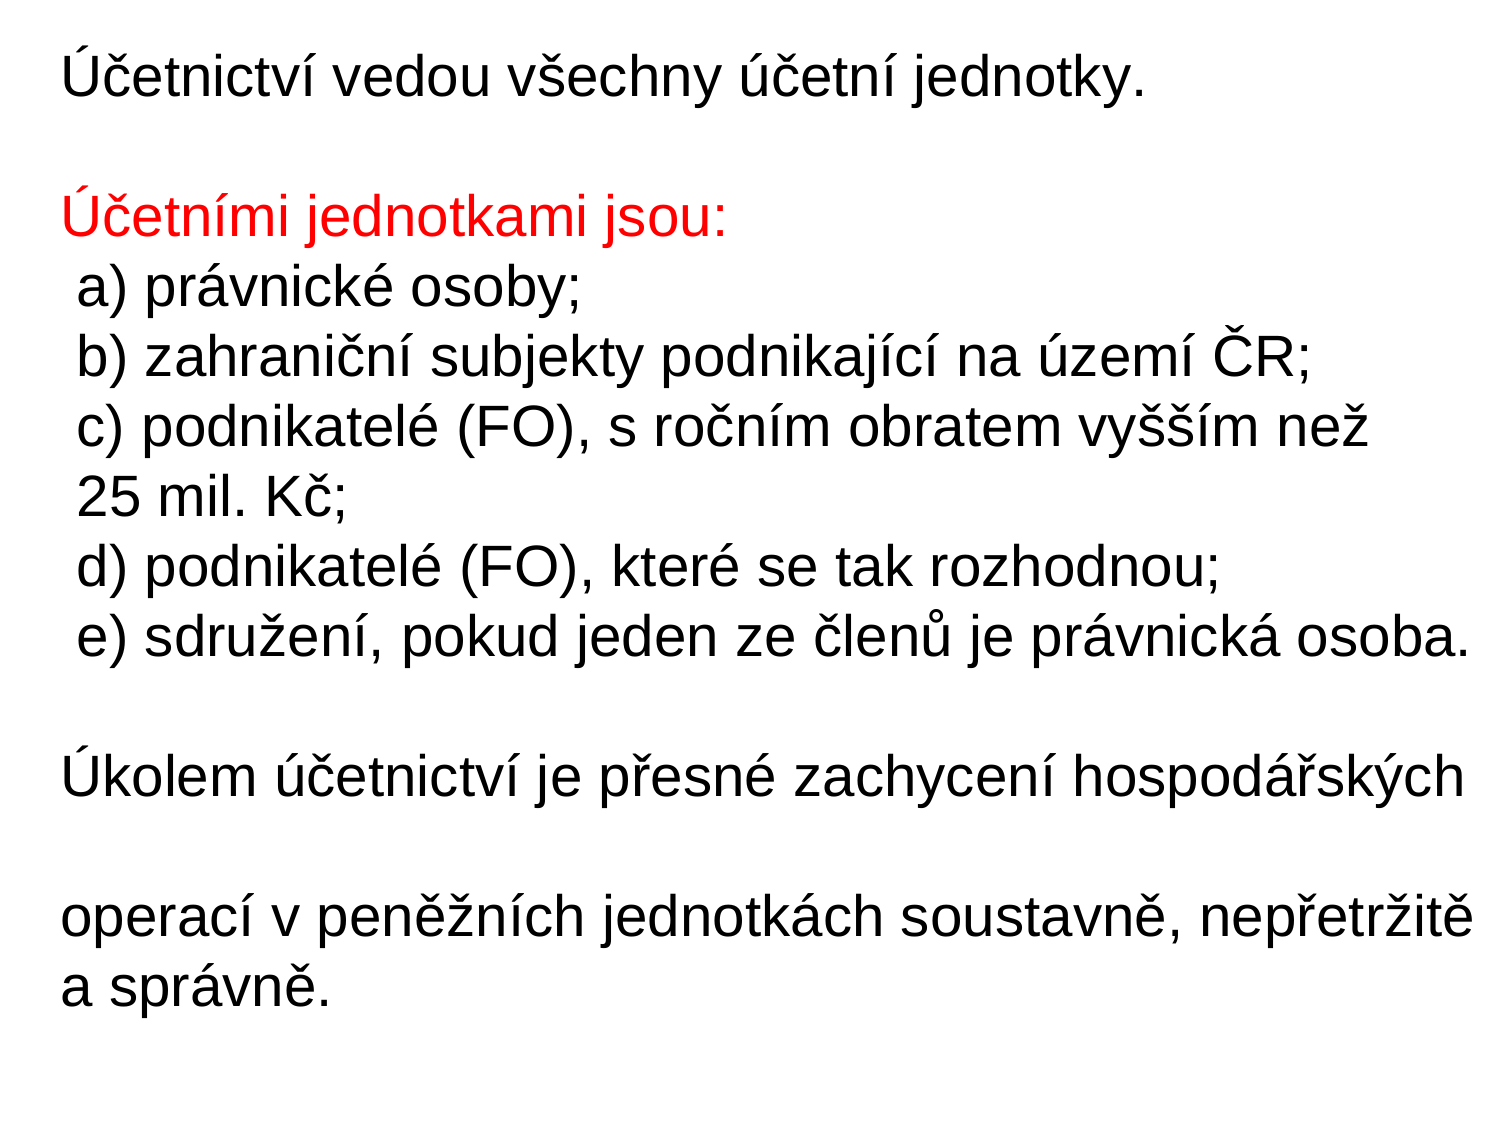

Účetnictví vedou všechny účetní jednotky.
 Účetními jednotkami jsou:
 a) právnické osoby;
 b) zahraniční subjekty podnikající na území ČR;
 c) podnikatelé (FO), s ročním obratem vyšším než
 25 mil. Kč;
 d) podnikatelé (FO), které se tak rozhodnou;
 e) sdružení, pokud jeden ze členů je právnická osoba.
 Úkolem účetnictví je přesné zachycení hospodářských
 operací v peněžních jednotkách soustavně, nepřetržitě
 a správně.